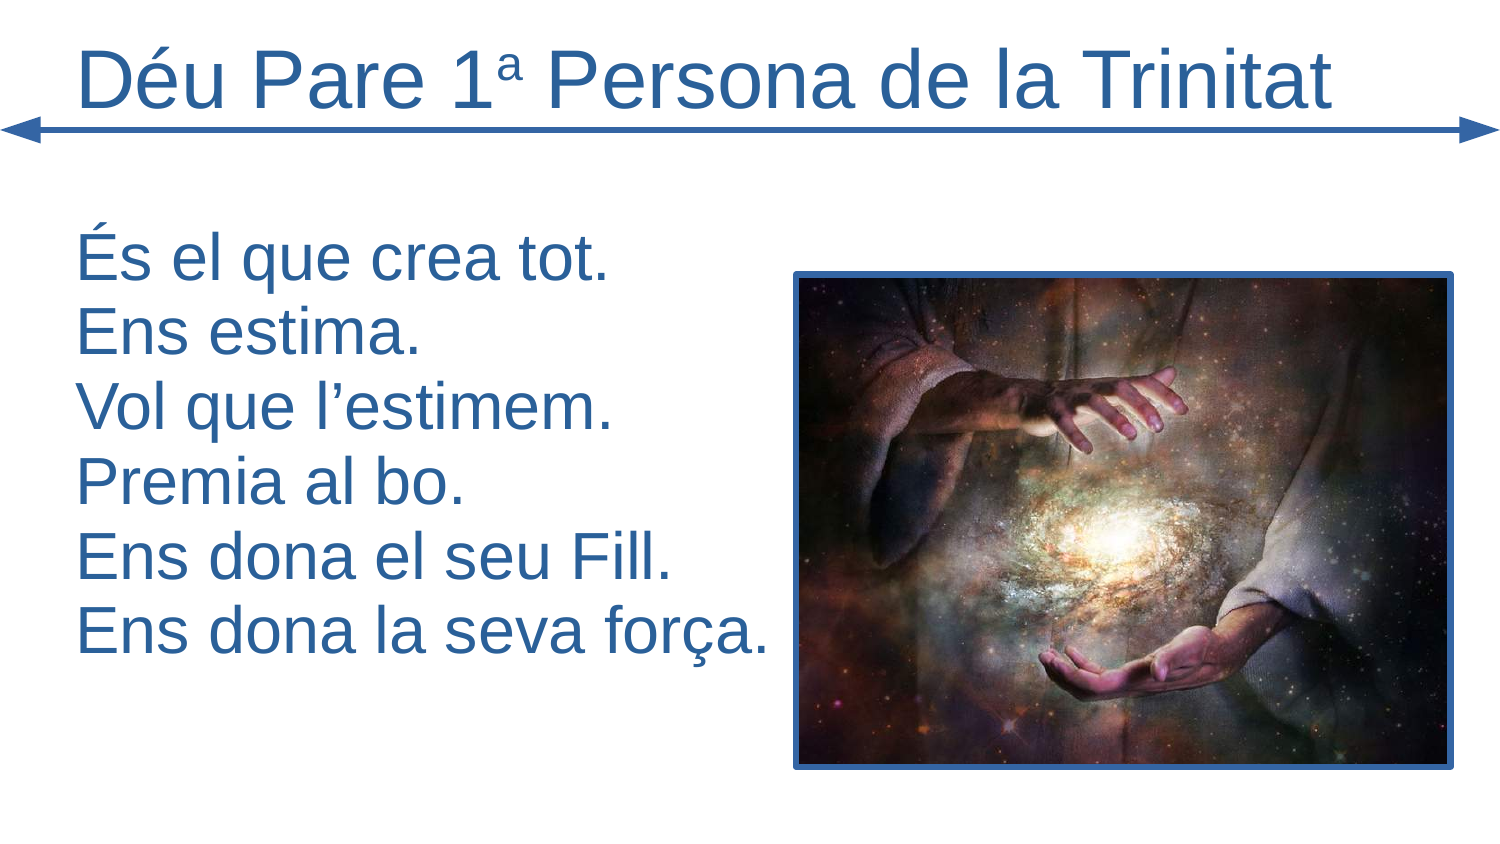

# Déu Pare 1a Persona de la Trinitat És el que crea tot. Ens estima. Vol que l’estimem. Premia al bo. Ens dona el seu Fill. Ens dona la seva força.